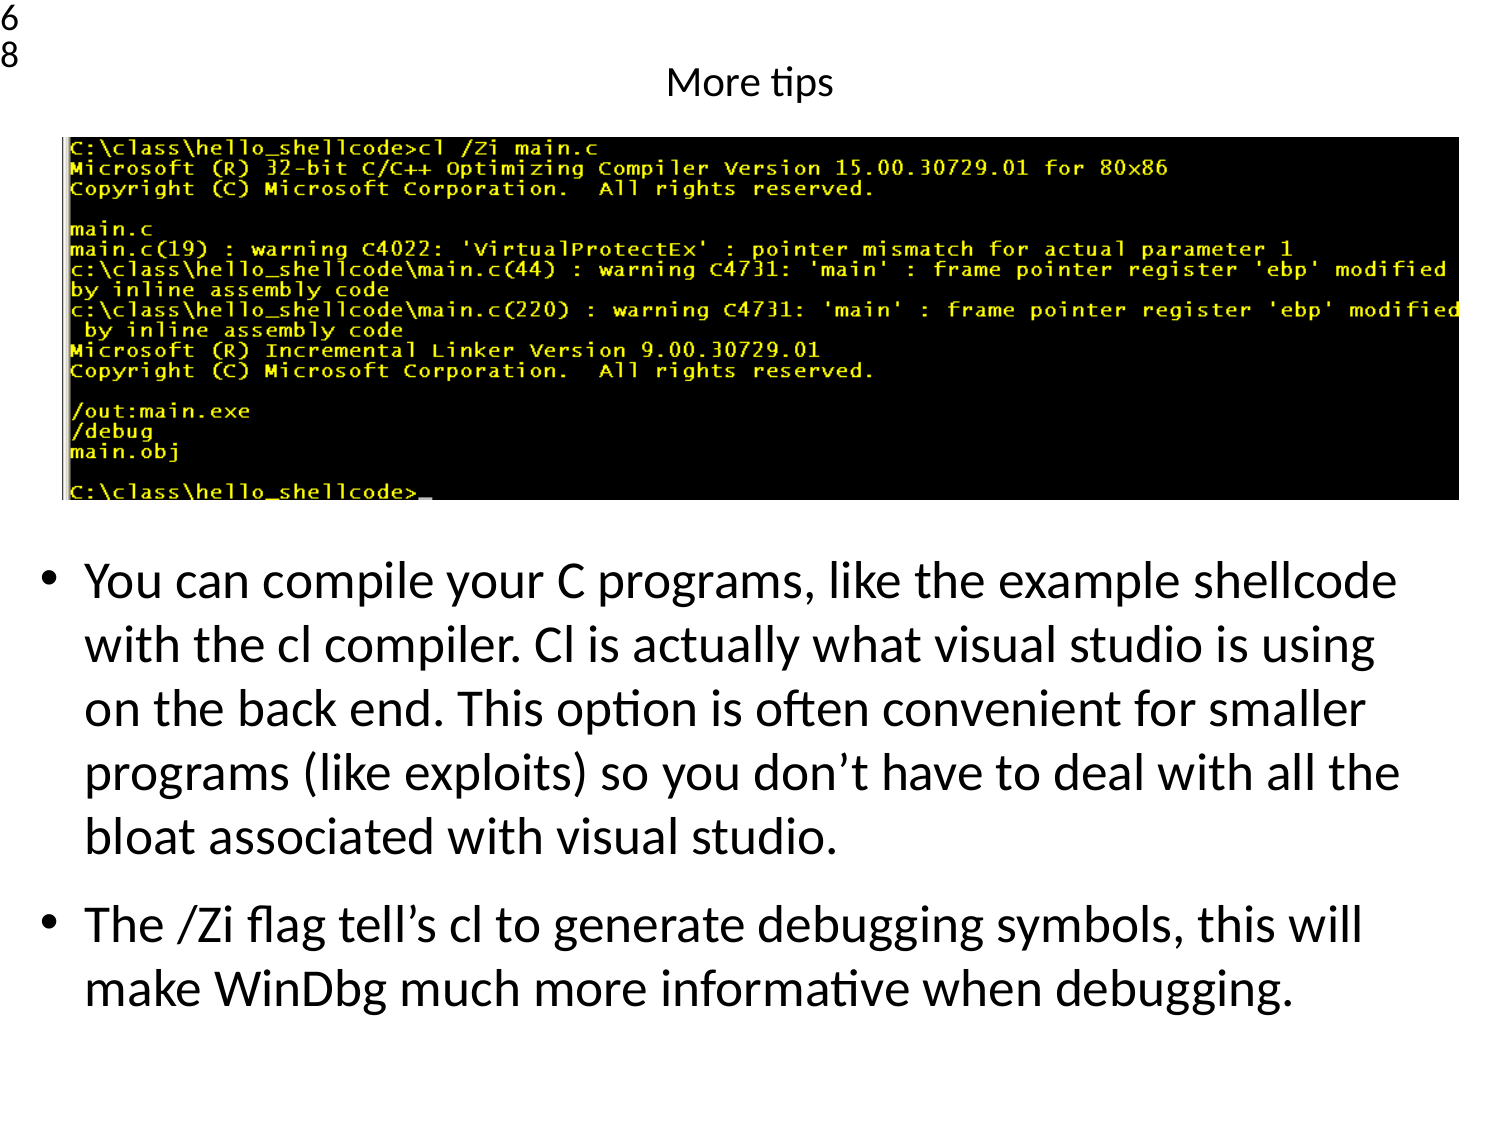

# More tips
You can compile your C programs, like the example shellcode with the cl compiler. Cl is actually what visual studio is using on the back end. This option is often convenient for smaller programs (like exploits) so you don’t have to deal with all the bloat associated with visual studio.
The /Zi flag tell’s cl to generate debugging symbols, this will make WinDbg much more informative when debugging.